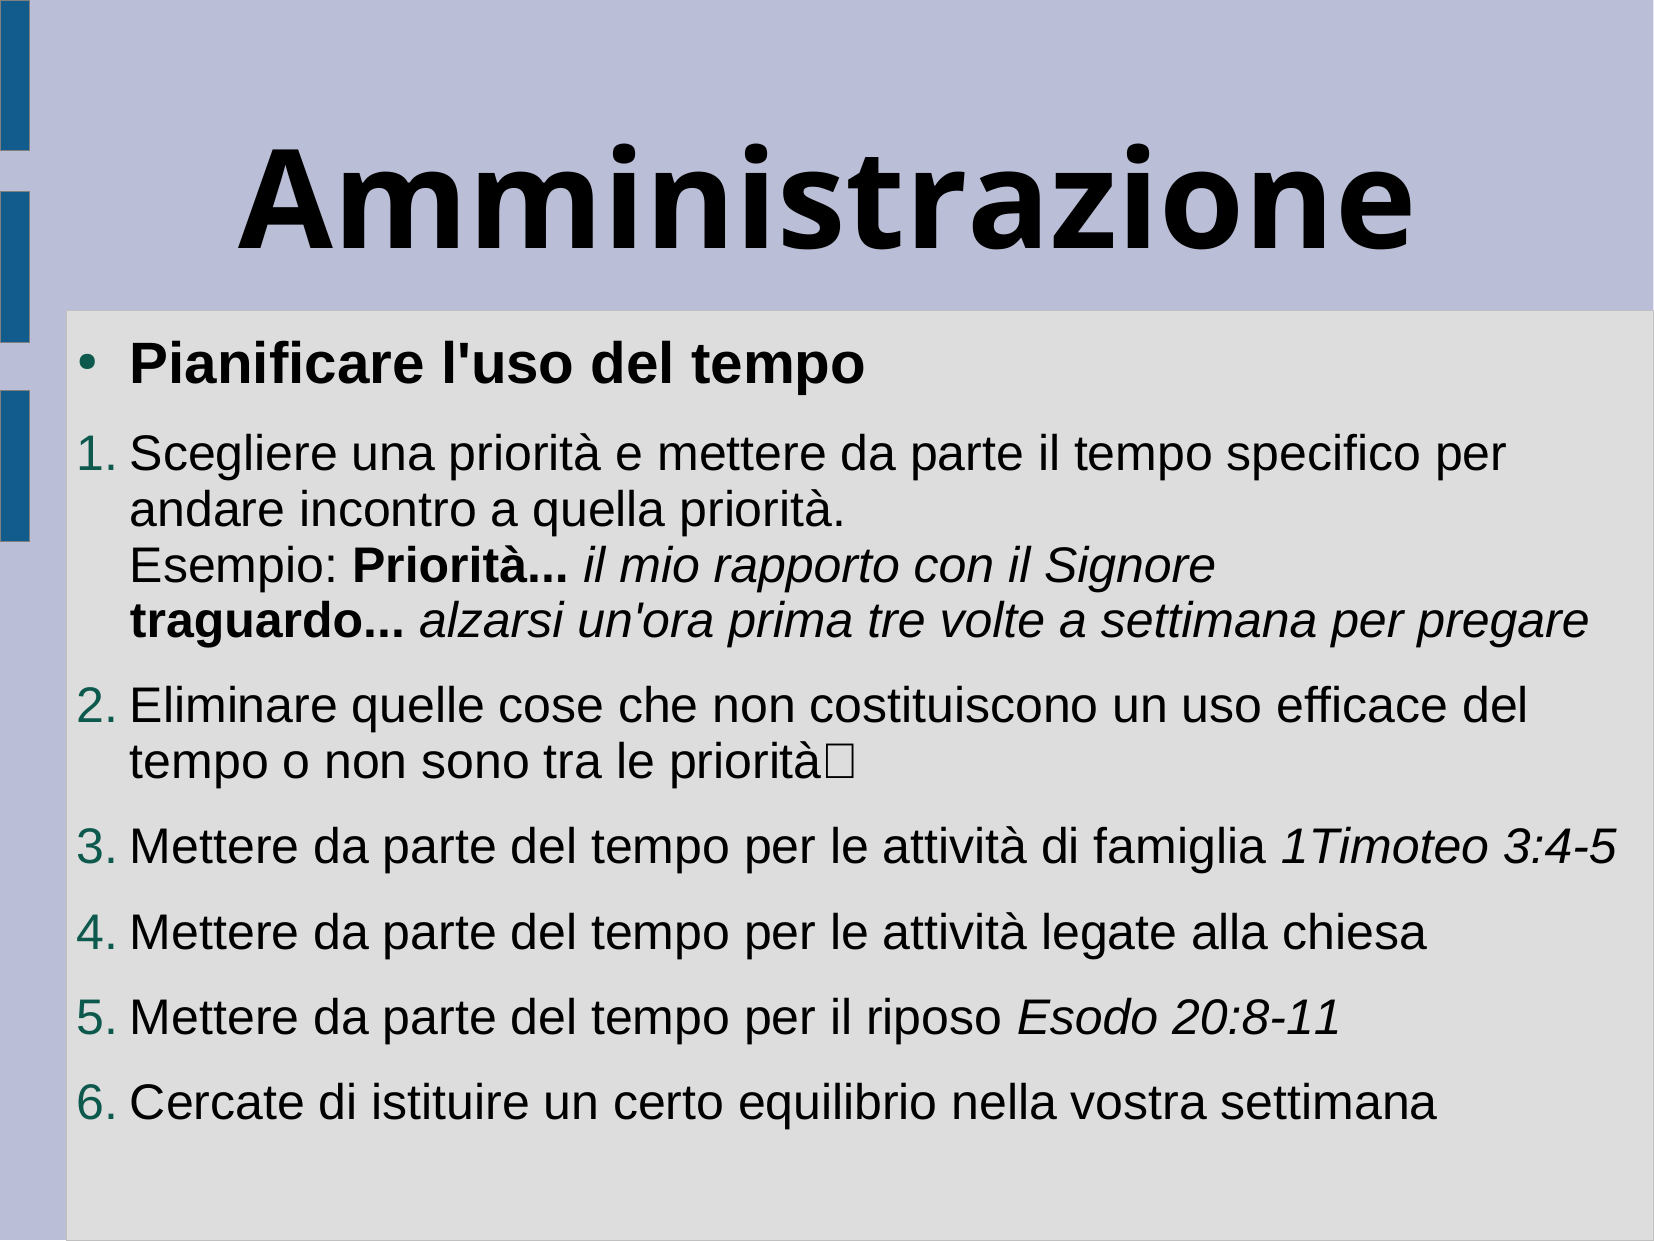

# Amministrazione
Pianificare l'uso del tempo
Scegliere una priorità e mettere da parte il tempo specifico per andare incontro a quella priorità. Esempio: Priorità... il mio rapporto con il Signore traguardo... alzarsi un'ora prima tre volte a settimana per pregare
Eliminare quelle cose che non costituiscono un uso efficace del tempo o non sono tra le priorità
Mettere da parte del tempo per le attività di famiglia 1Timoteo 3:4-5
Mettere da parte del tempo per le attività legate alla chiesa
Mettere da parte del tempo per il riposo Esodo 20:8-11
Cercate di istituire un certo equilibrio nella vostra settimana